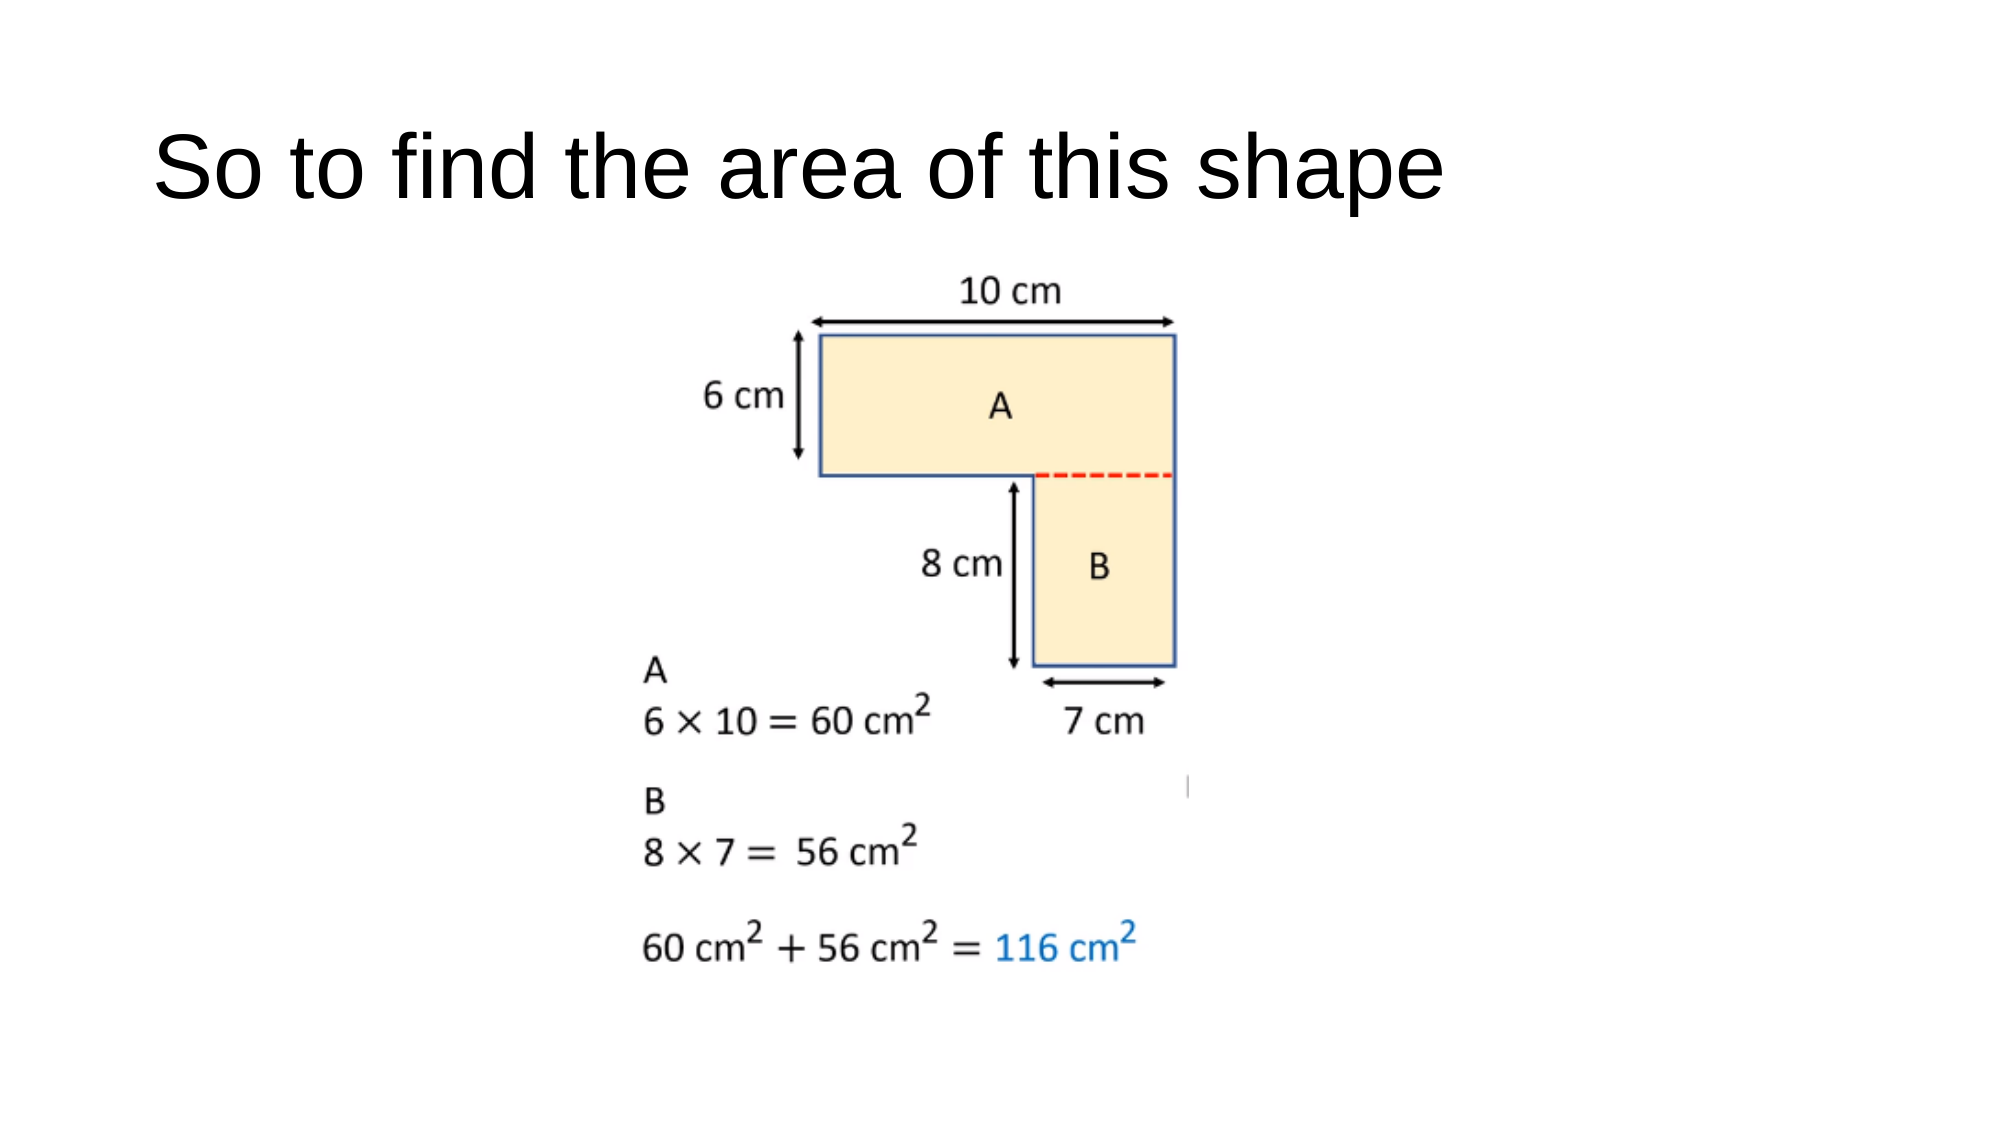

# So to find the area of this shape